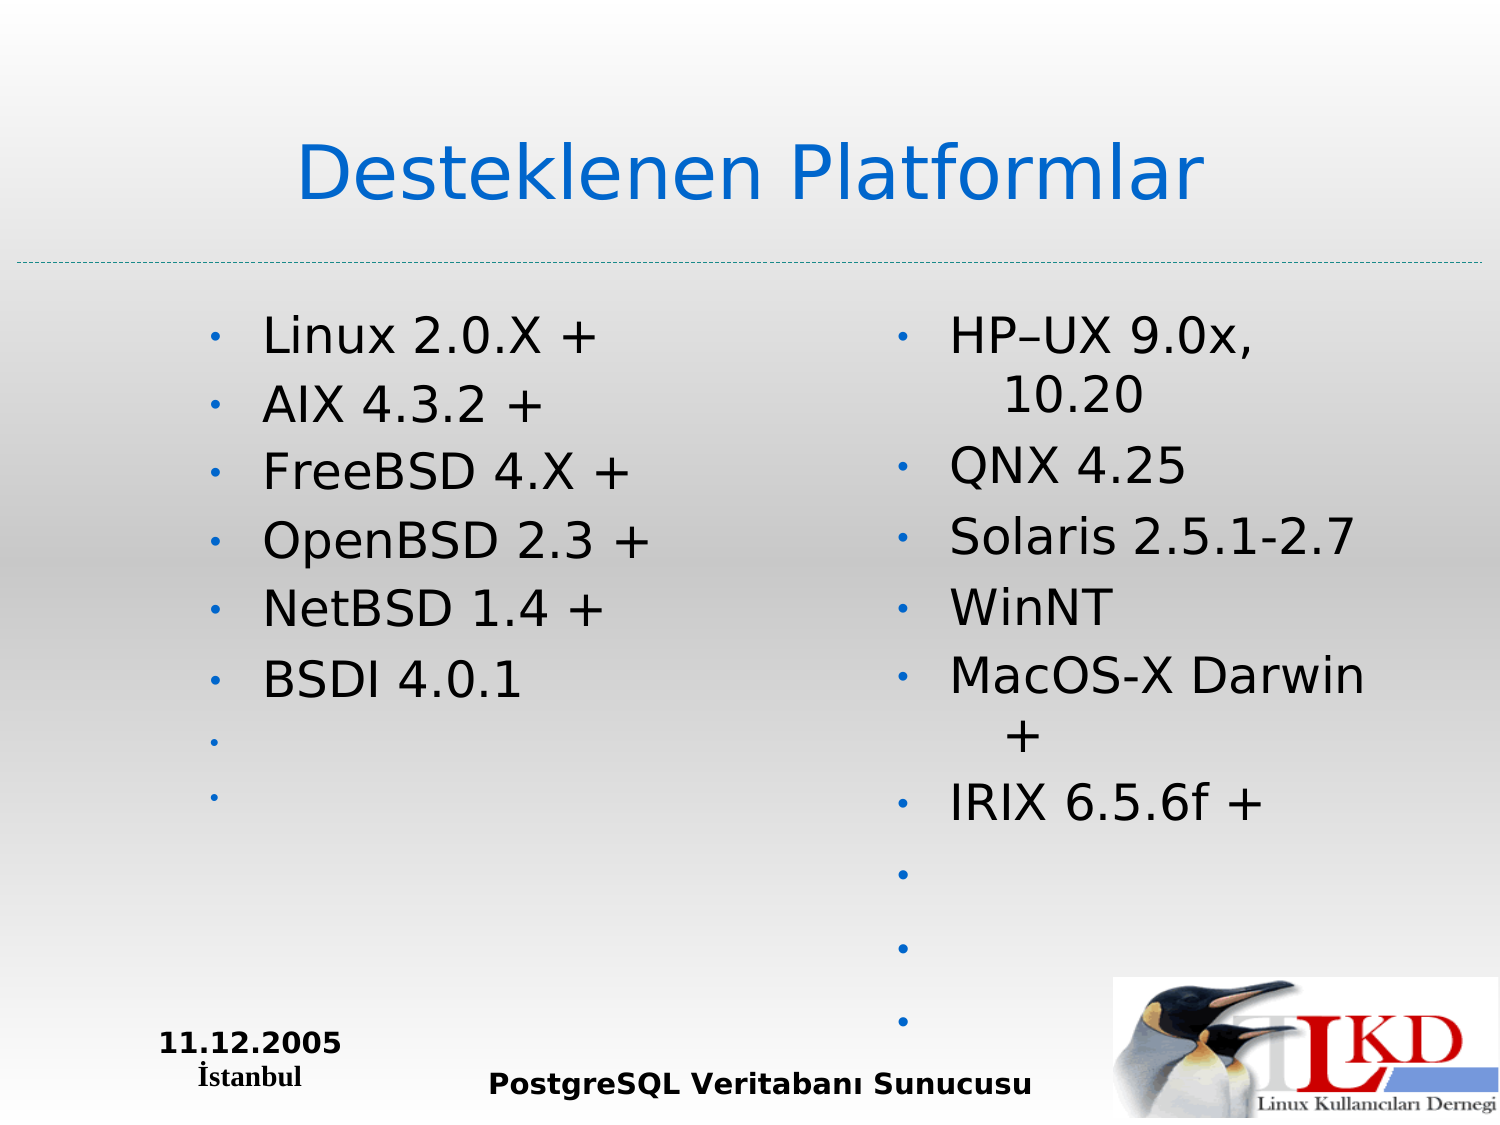

# Desteklenen Platformlar
Linux 2.0.X +
AIX 4.3.2 +
FreeBSD 4.X +
OpenBSD 2.3 +
NetBSD 1.4 +
BSDI 4.0.1
HP–UX 9.0x, 10.20
QNX 4.25
Solaris 2.5.1-2.7
WinNT
MacOS-X Darwin +
IRIX 6.5.6f +